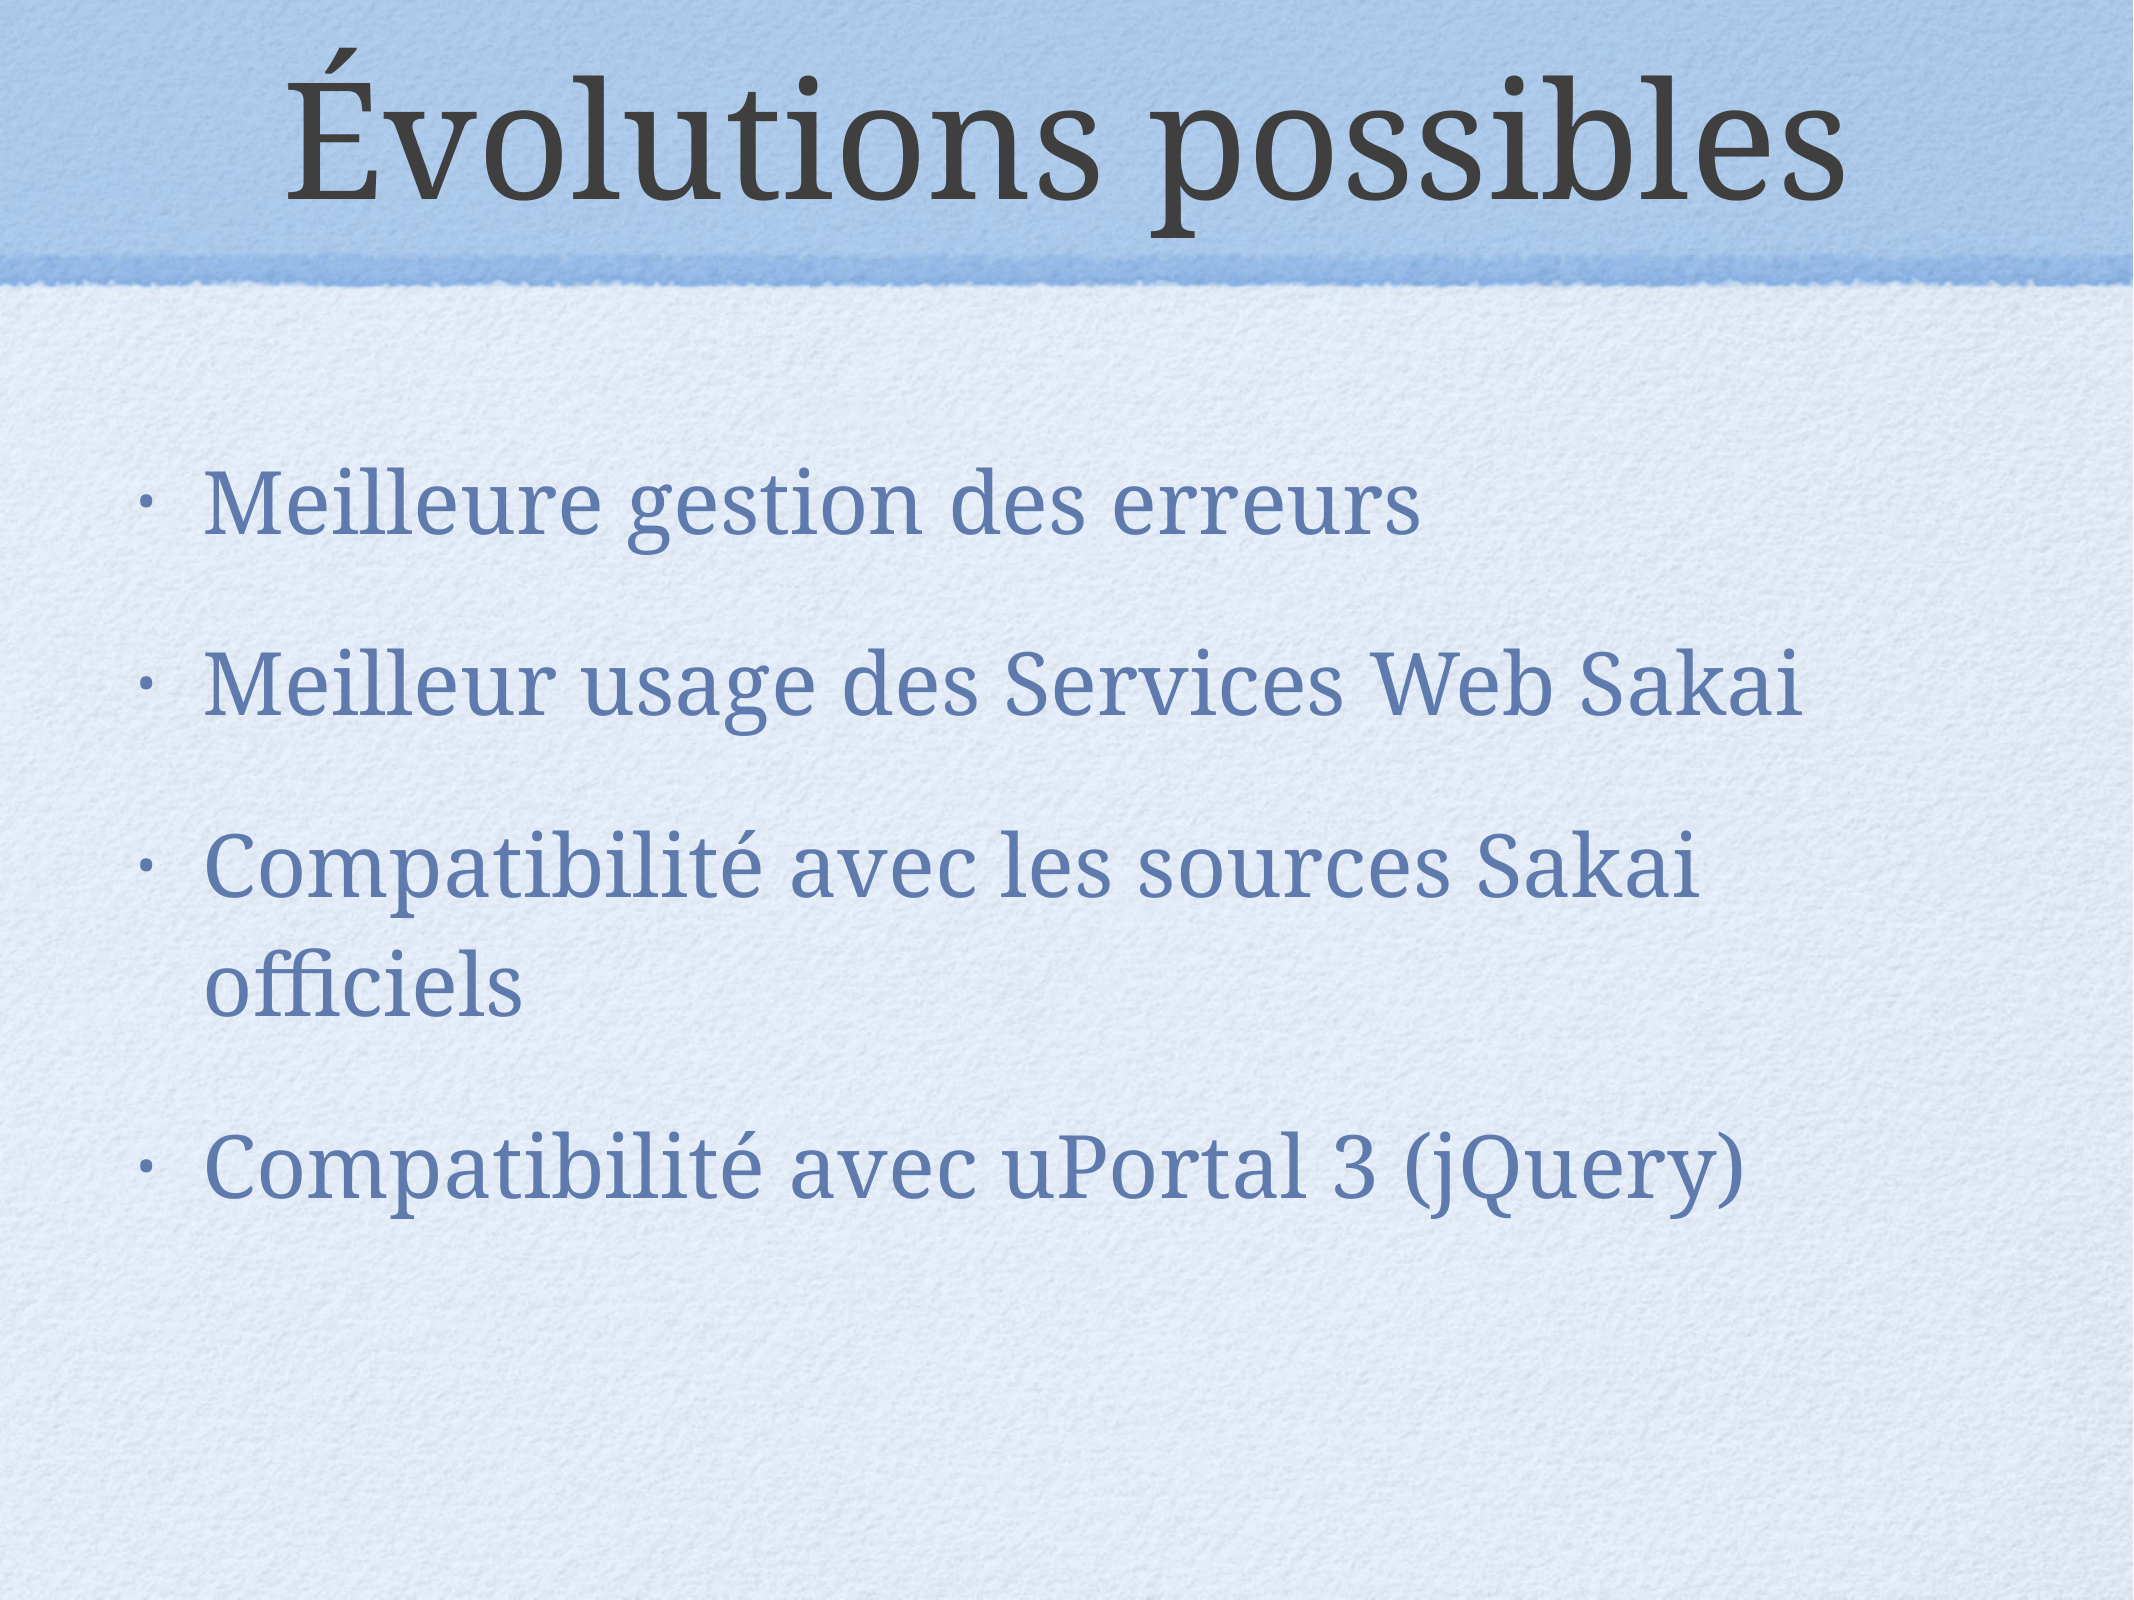

# Évolutions possibles
Meilleure gestion des erreurs
Meilleur usage des Services Web Sakai
Compatibilité avec les sources Sakai officiels
Compatibilité avec uPortal 3 (jQuery)